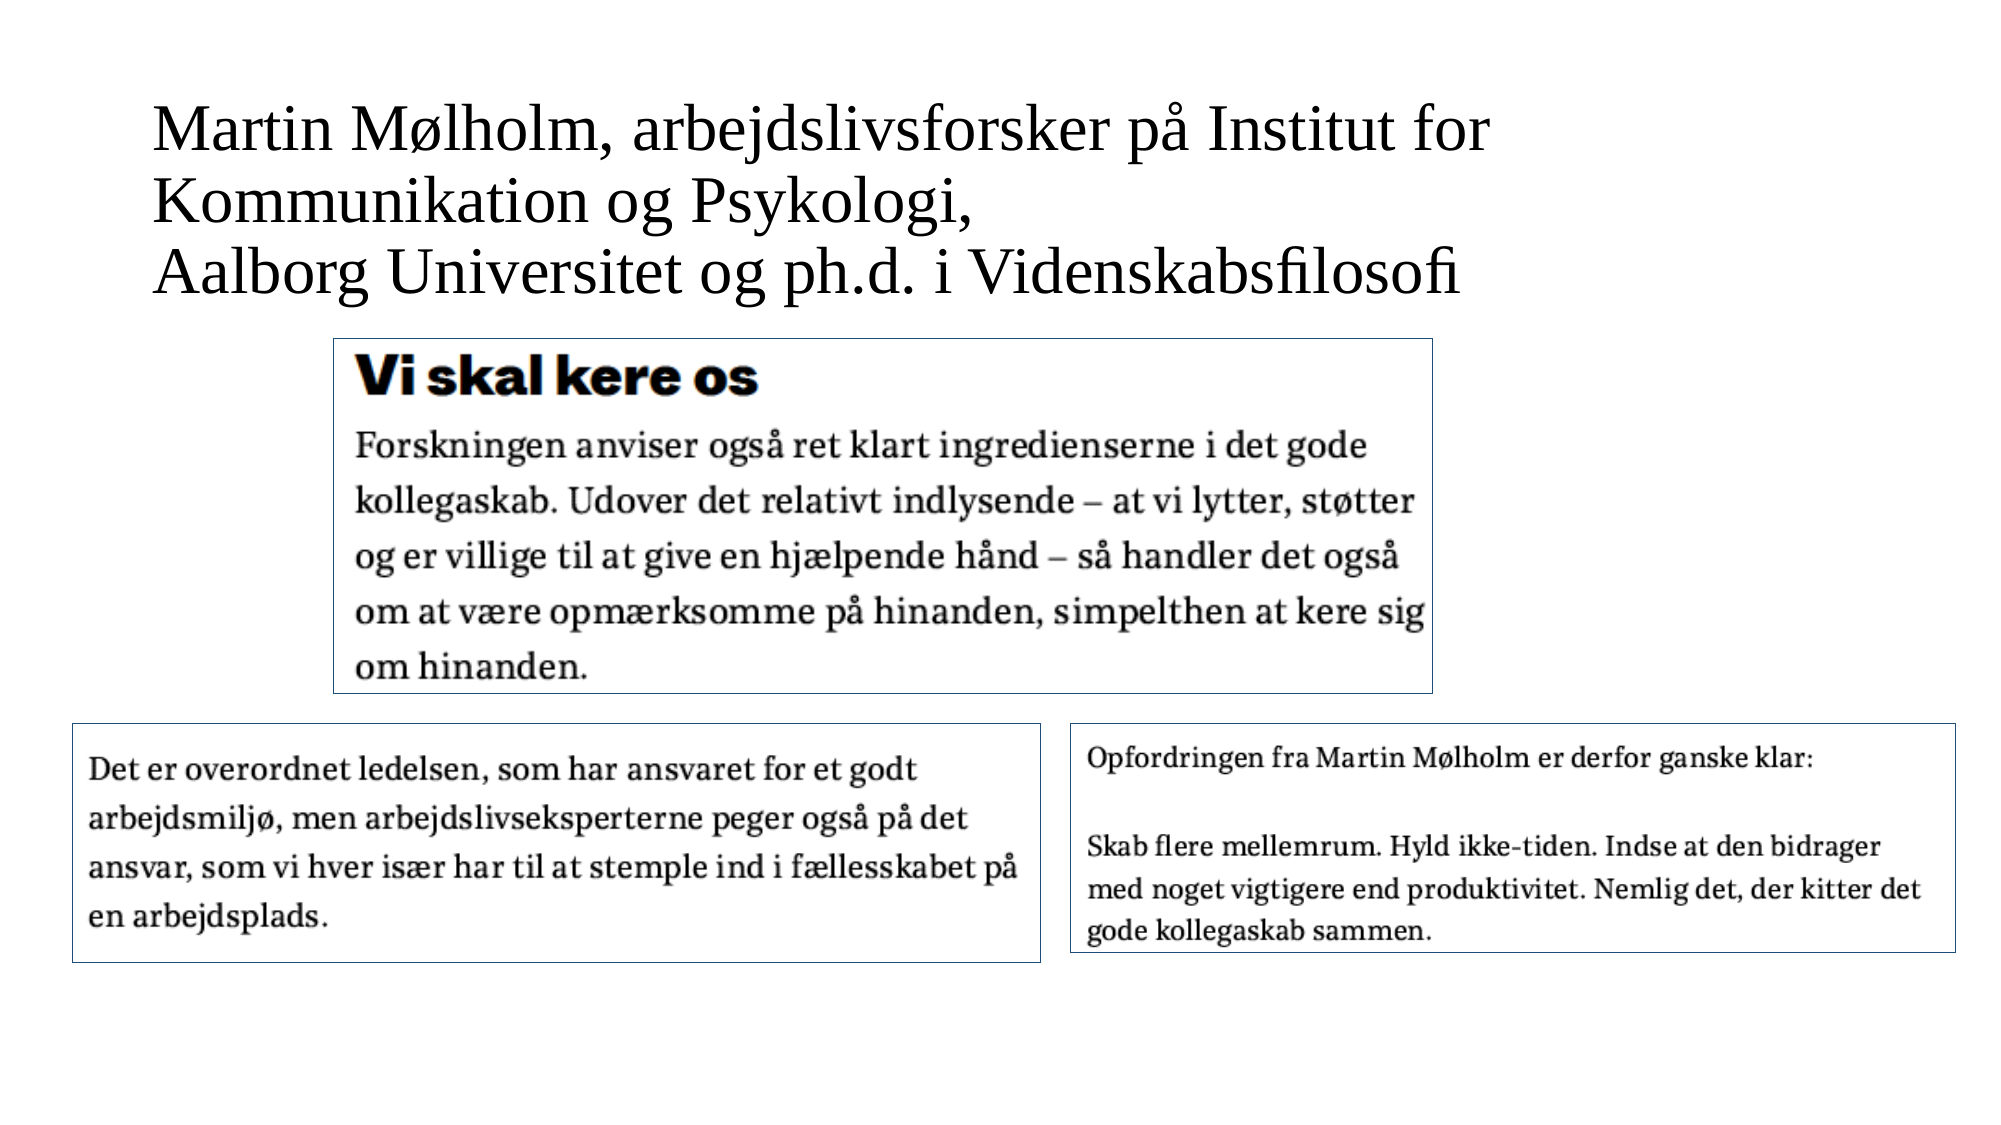

# Martin Mølholm, arbejdslivsforsker på Institut for Kommunikation og Psykologi, Aalborg Universitet og ph.d. i Videnskabsﬁlosoﬁ